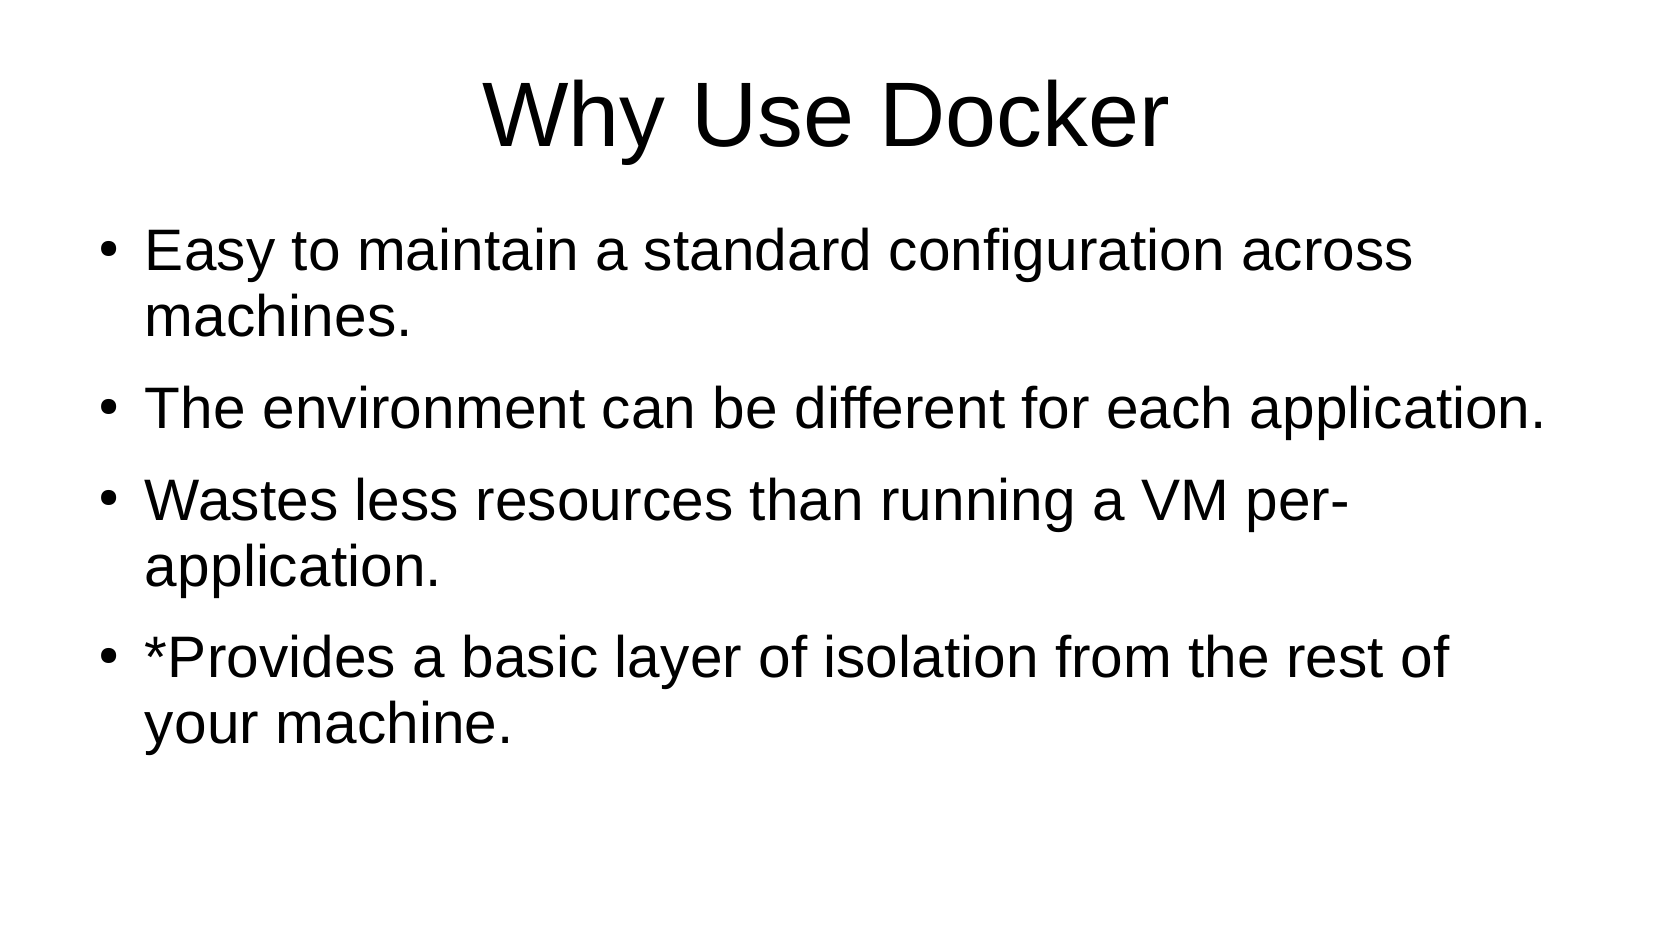

# Why Use Docker
Easy to maintain a standard configuration across machines.
The environment can be different for each application.
Wastes less resources than running a VM per-application.
*Provides a basic layer of isolation from the rest of your machine.